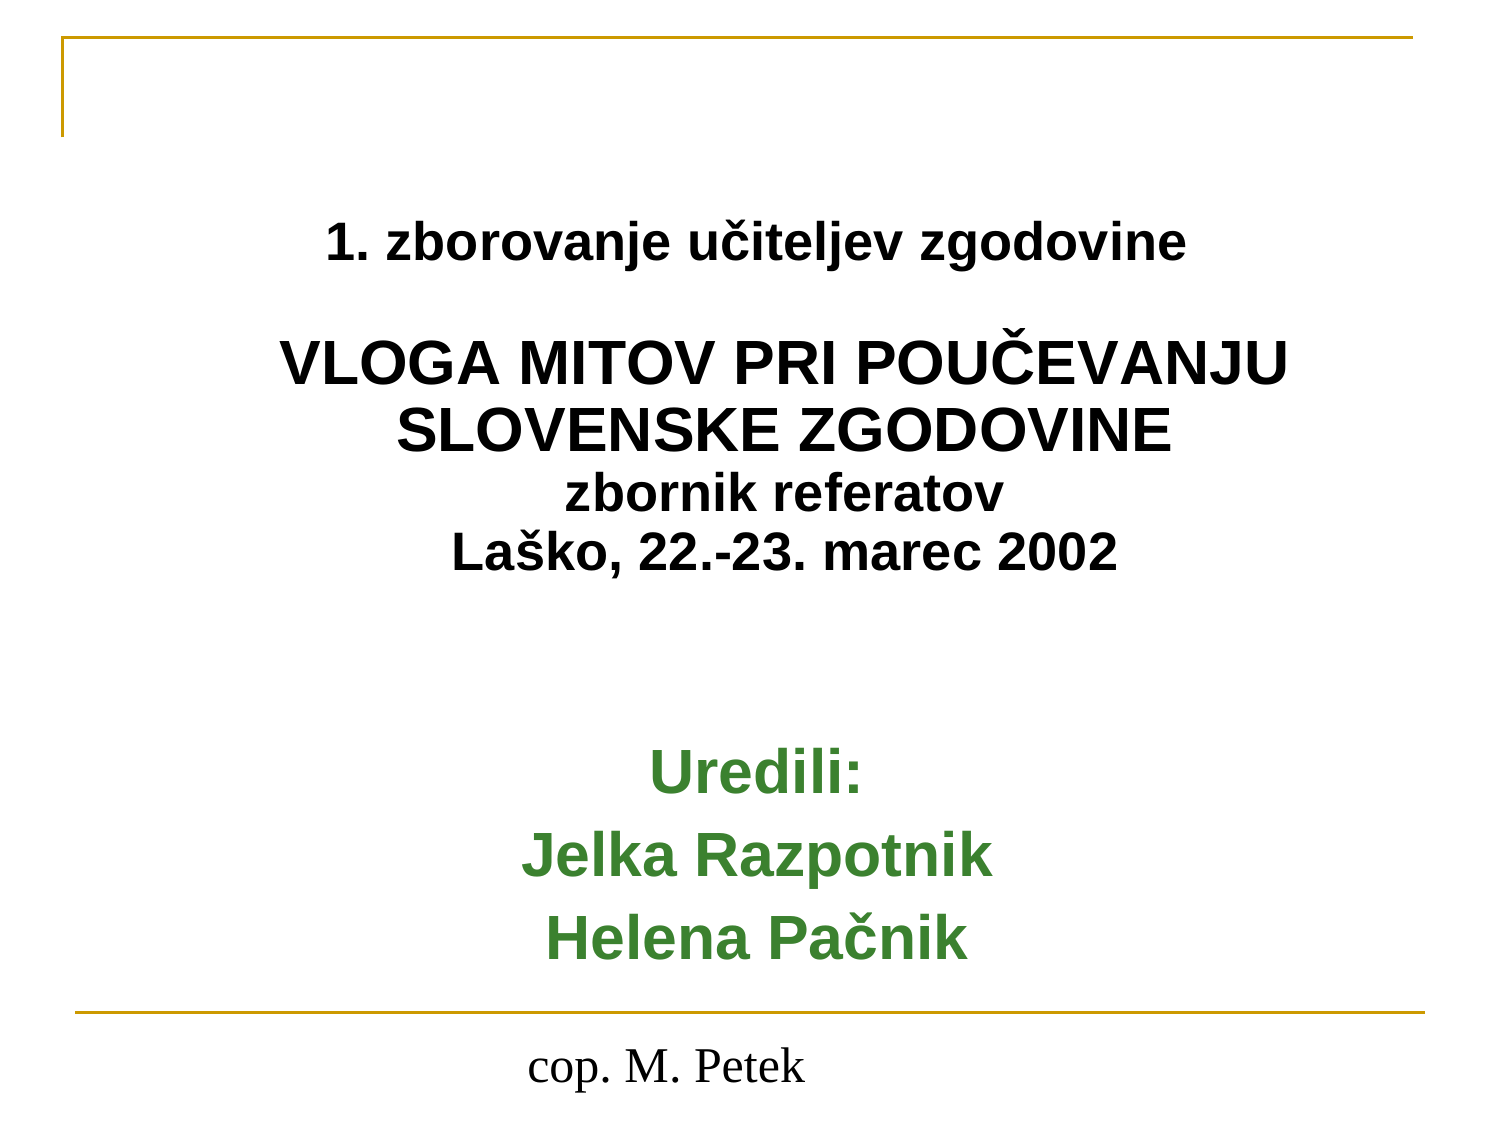

# 1. zborovanje učiteljev zgodovine VLOGA MITOV PRI POUČEVANJU SLOVENSKE ZGODOVINE zbornik referatov Laško, 22.-23. marec 2002
Uredili:
Jelka Razpotnik
Helena Pačnik
cop. M. Petek